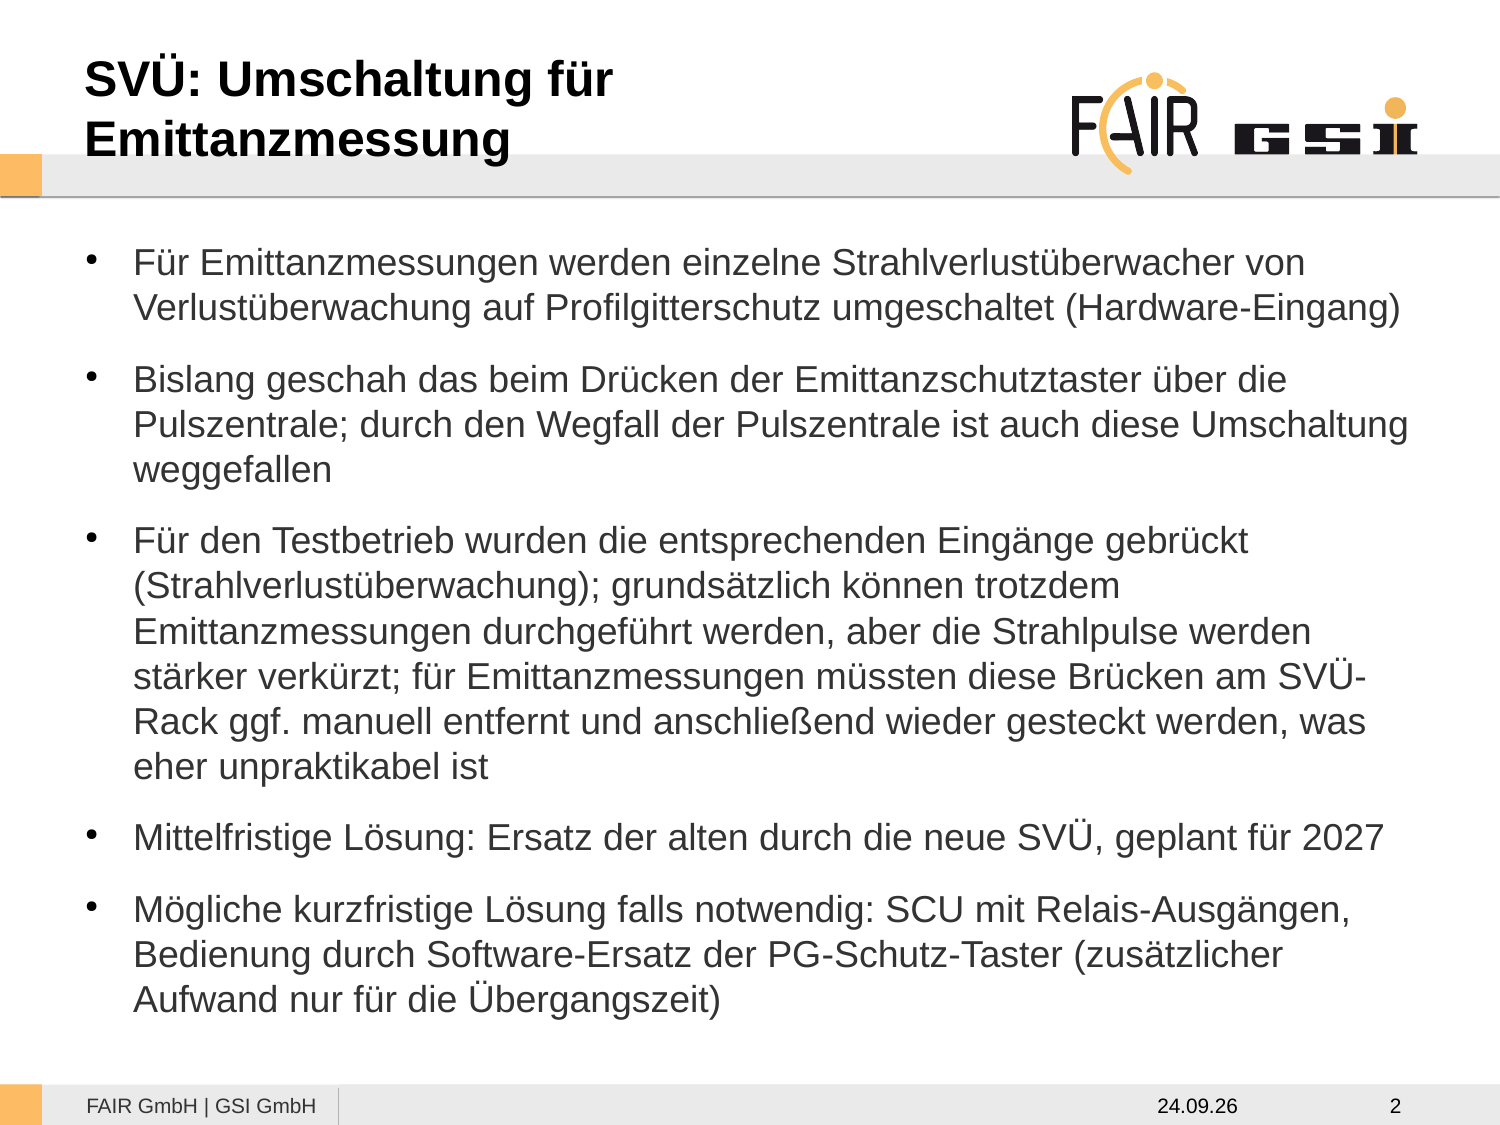

# SVÜ: Umschaltung für Emittanzmessung
Für Emittanzmessungen werden einzelne Strahlverlustüberwacher von Verlustüberwachung auf Profilgitterschutz umgeschaltet (Hardware-Eingang)
Bislang geschah das beim Drücken der Emittanzschutztaster über die Pulszentrale; durch den Wegfall der Pulszentrale ist auch diese Umschaltung weggefallen
Für den Testbetrieb wurden die entsprechenden Eingänge gebrückt (Strahlverlustüberwachung); grundsätzlich können trotzdem Emittanzmessungen durchgeführt werden, aber die Strahlpulse werden stärker verkürzt; für Emittanzmessungen müssten diese Brücken am SVÜ-Rack ggf. manuell entfernt und anschließend wieder gesteckt werden, was eher unpraktikabel ist
Mittelfristige Lösung: Ersatz der alten durch die neue SVÜ, geplant für 2027
Mögliche kurzfristige Lösung falls notwendig: SCU mit Relais-Ausgängen, Bedienung durch Software-Ersatz der PG-Schutz-Taster (zusätzlicher Aufwand nur für die Übergangszeit)